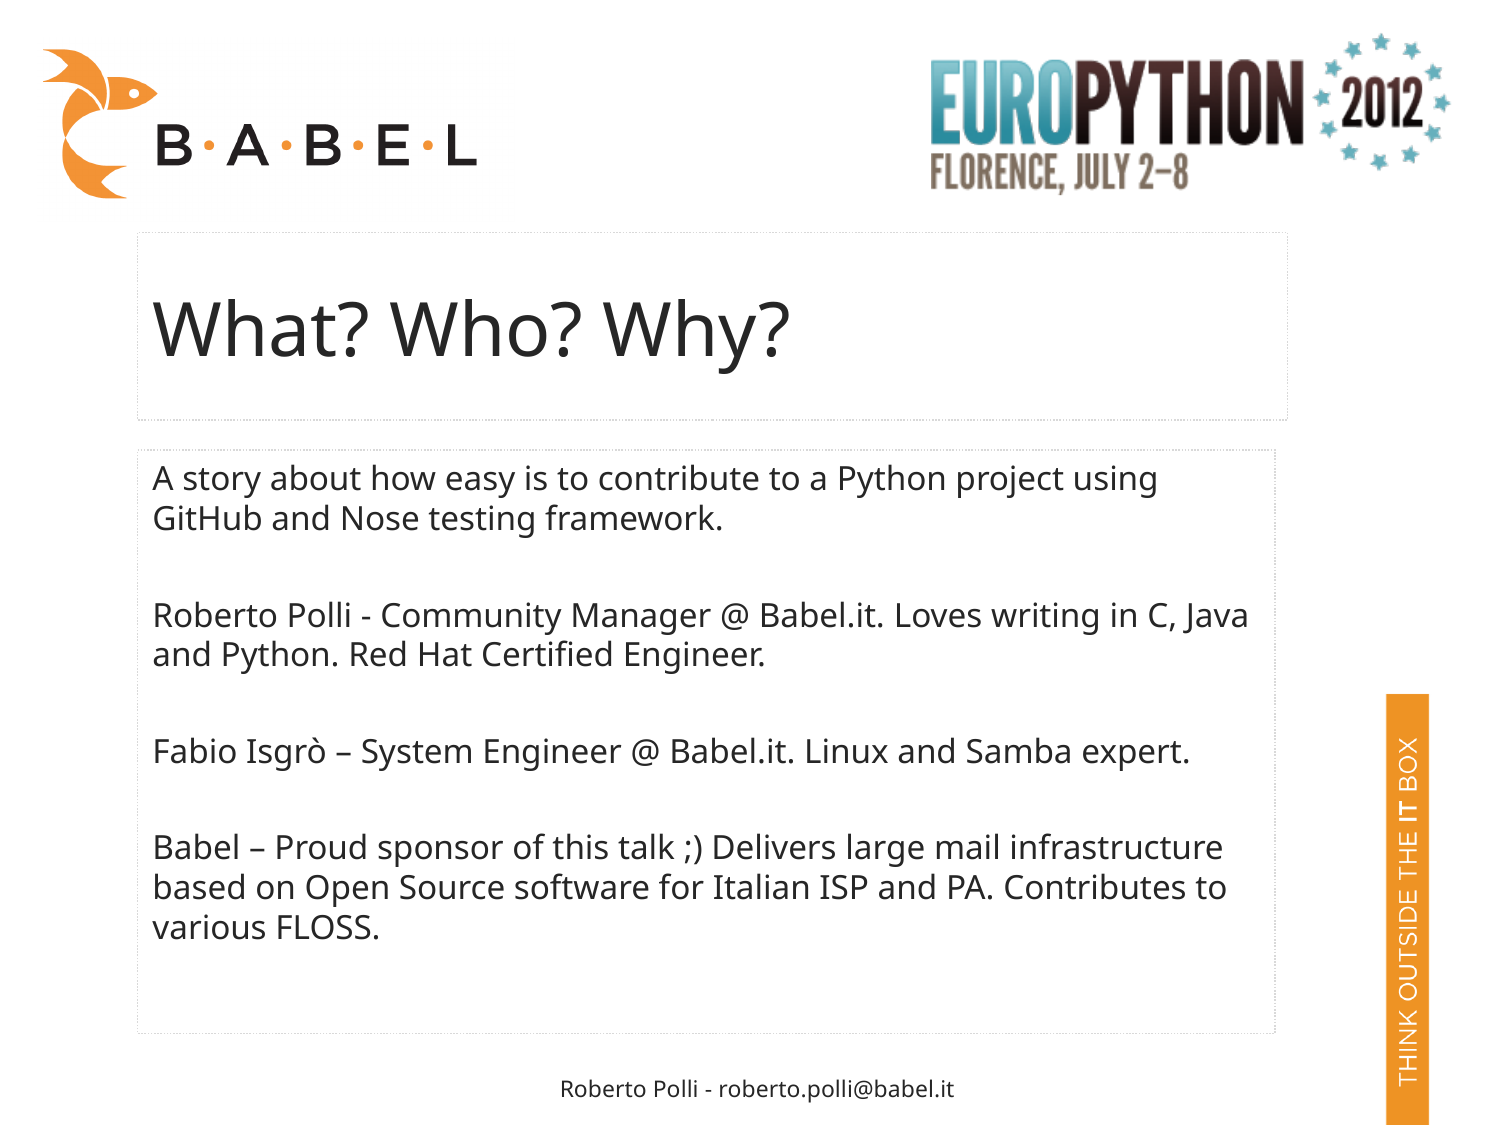

# What? Who? Why?
A story about how easy is to contribute to a Python project using GitHub and Nose testing framework.
Roberto Polli - Community Manager @ Babel.it. Loves writing in C, Java and Python. Red Hat Certified Engineer.
Fabio Isgrò – System Engineer @ Babel.it. Linux and Samba expert.
Babel – Proud sponsor of this talk ;) Delivers large mail infrastructure based on Open Source software for Italian ISP and PA. Contributes to various FLOSS.